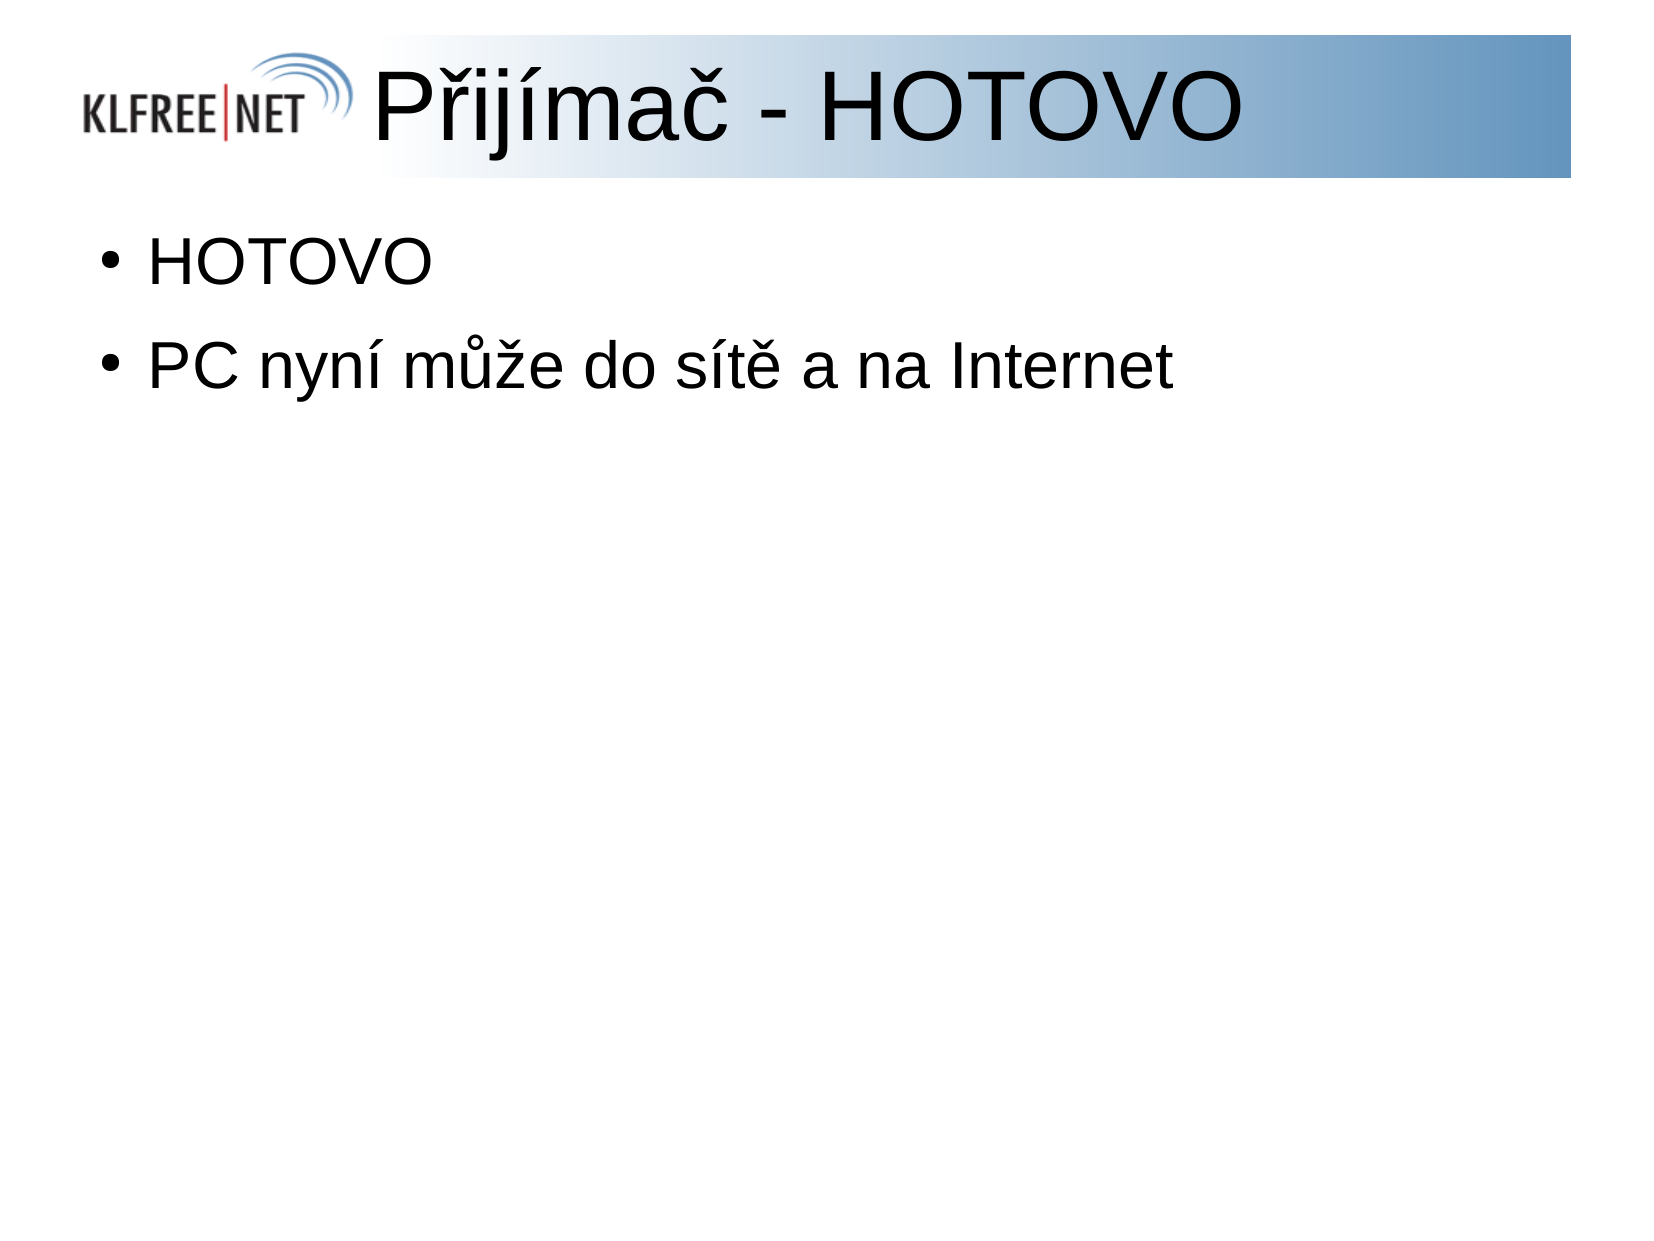

# Přijímač - HOTOVO
HOTOVO
PC nyní může do sítě a na Internet